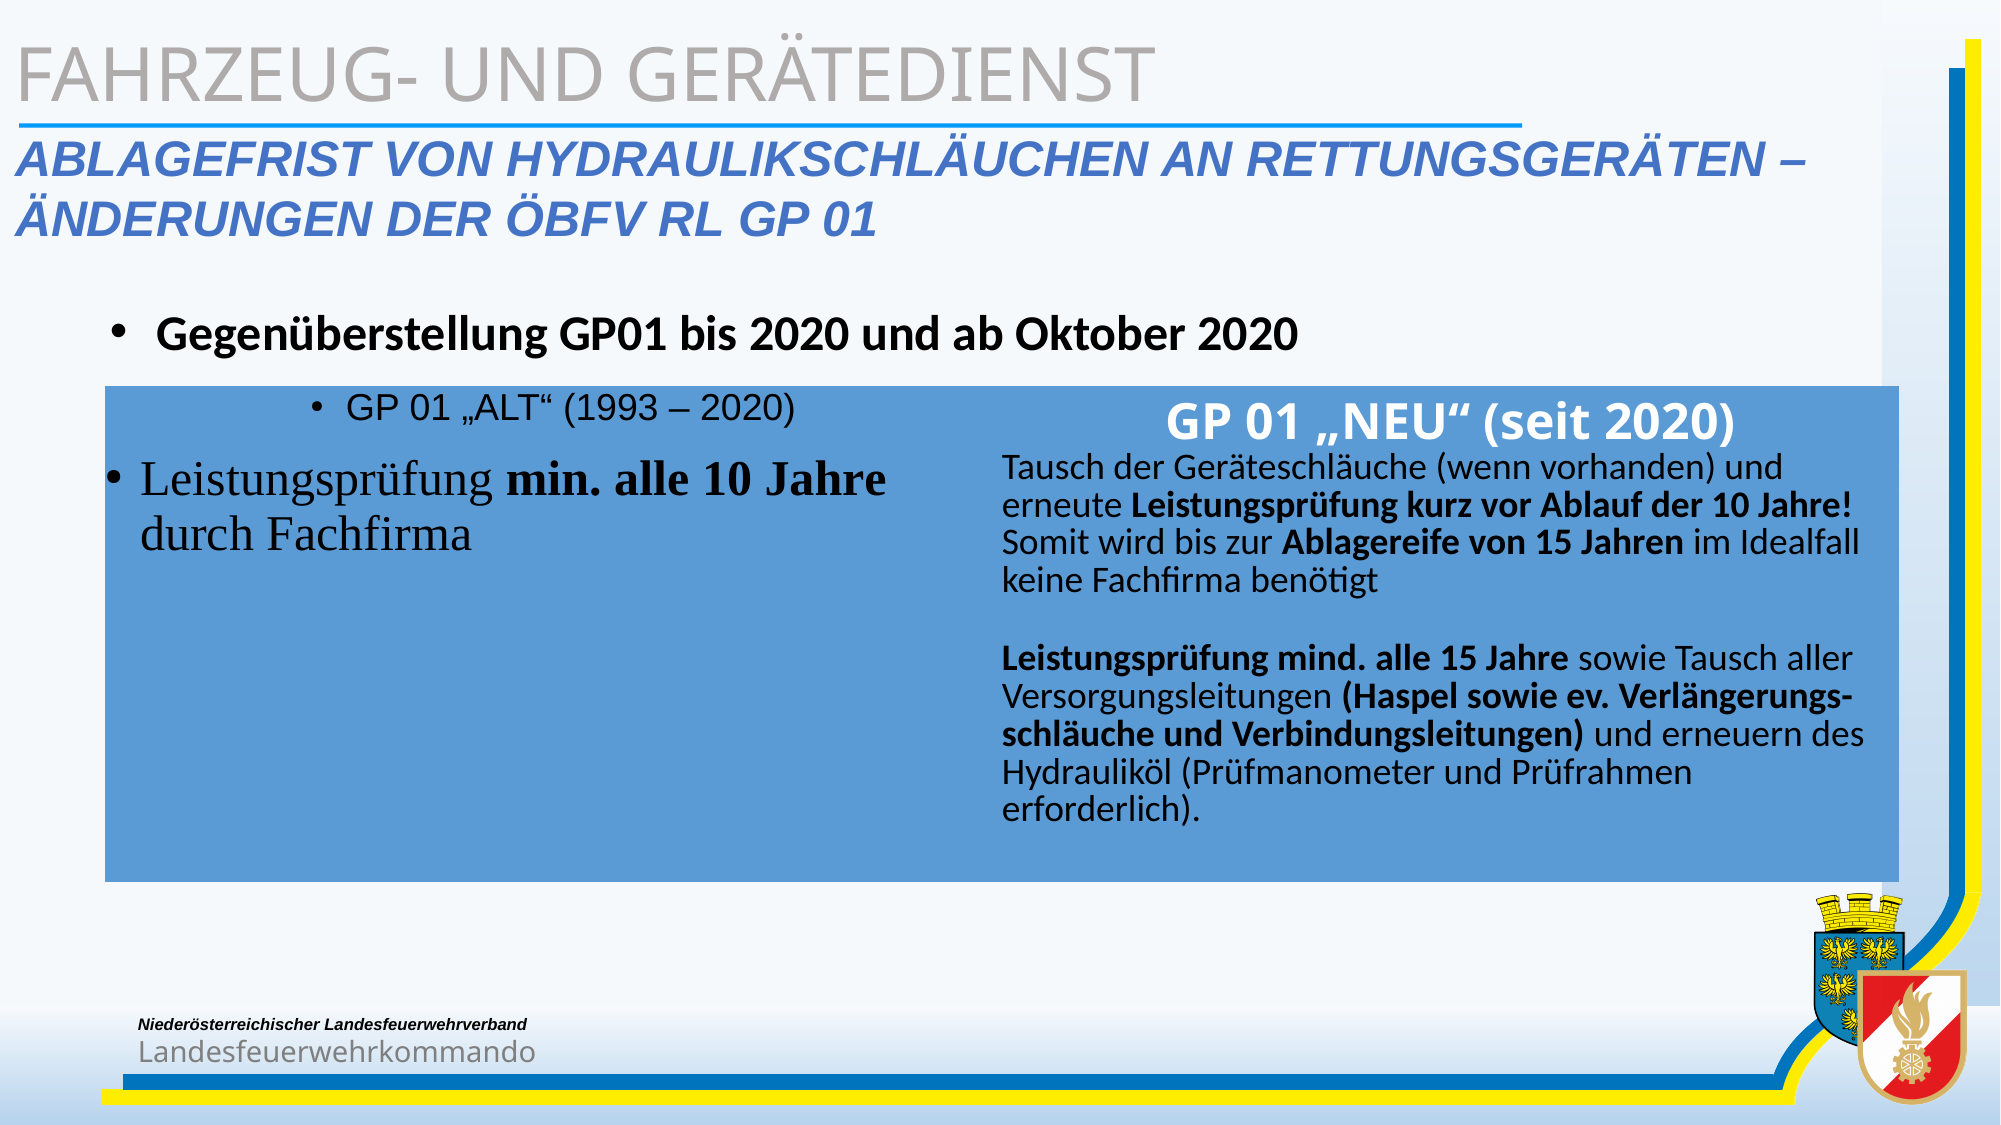

FAHRZEUG- UND GERÄTEDIENST
ABLAGEFRIST VON HYDRAULIKSCHLÄUCHEN AN RETTUNGSGERÄTEN –
ÄNDERUNGEN DER ÖBFV RL GP 01
Gegenüberstellung GP01 bis 2020 und ab Oktober 2020
| GP 01 „ALT“ (1993 – 2020) | GP 01 „NEU“ (seit 2020) |
| --- | --- |
| Leistungsprüfung min. alle 10 Jahre durch Fachfirma | Tausch der Geräteschläuche (wenn vorhanden) und erneute Leistungsprüfung kurz vor Ablauf der 10 Jahre! Somit wird bis zur Ablagereife von 15 Jahren im Idealfall keine Fachfirma benötigt |
| | Leistungsprüfung mind. alle 15 Jahre sowie Tausch aller Versorgungsleitungen (Haspel sowie ev. Verlängerungs-schläuche und Verbindungsleitungen) und erneuern des Hydrauliköl (Prüfmanometer und Prüfrahmen erforderlich). |